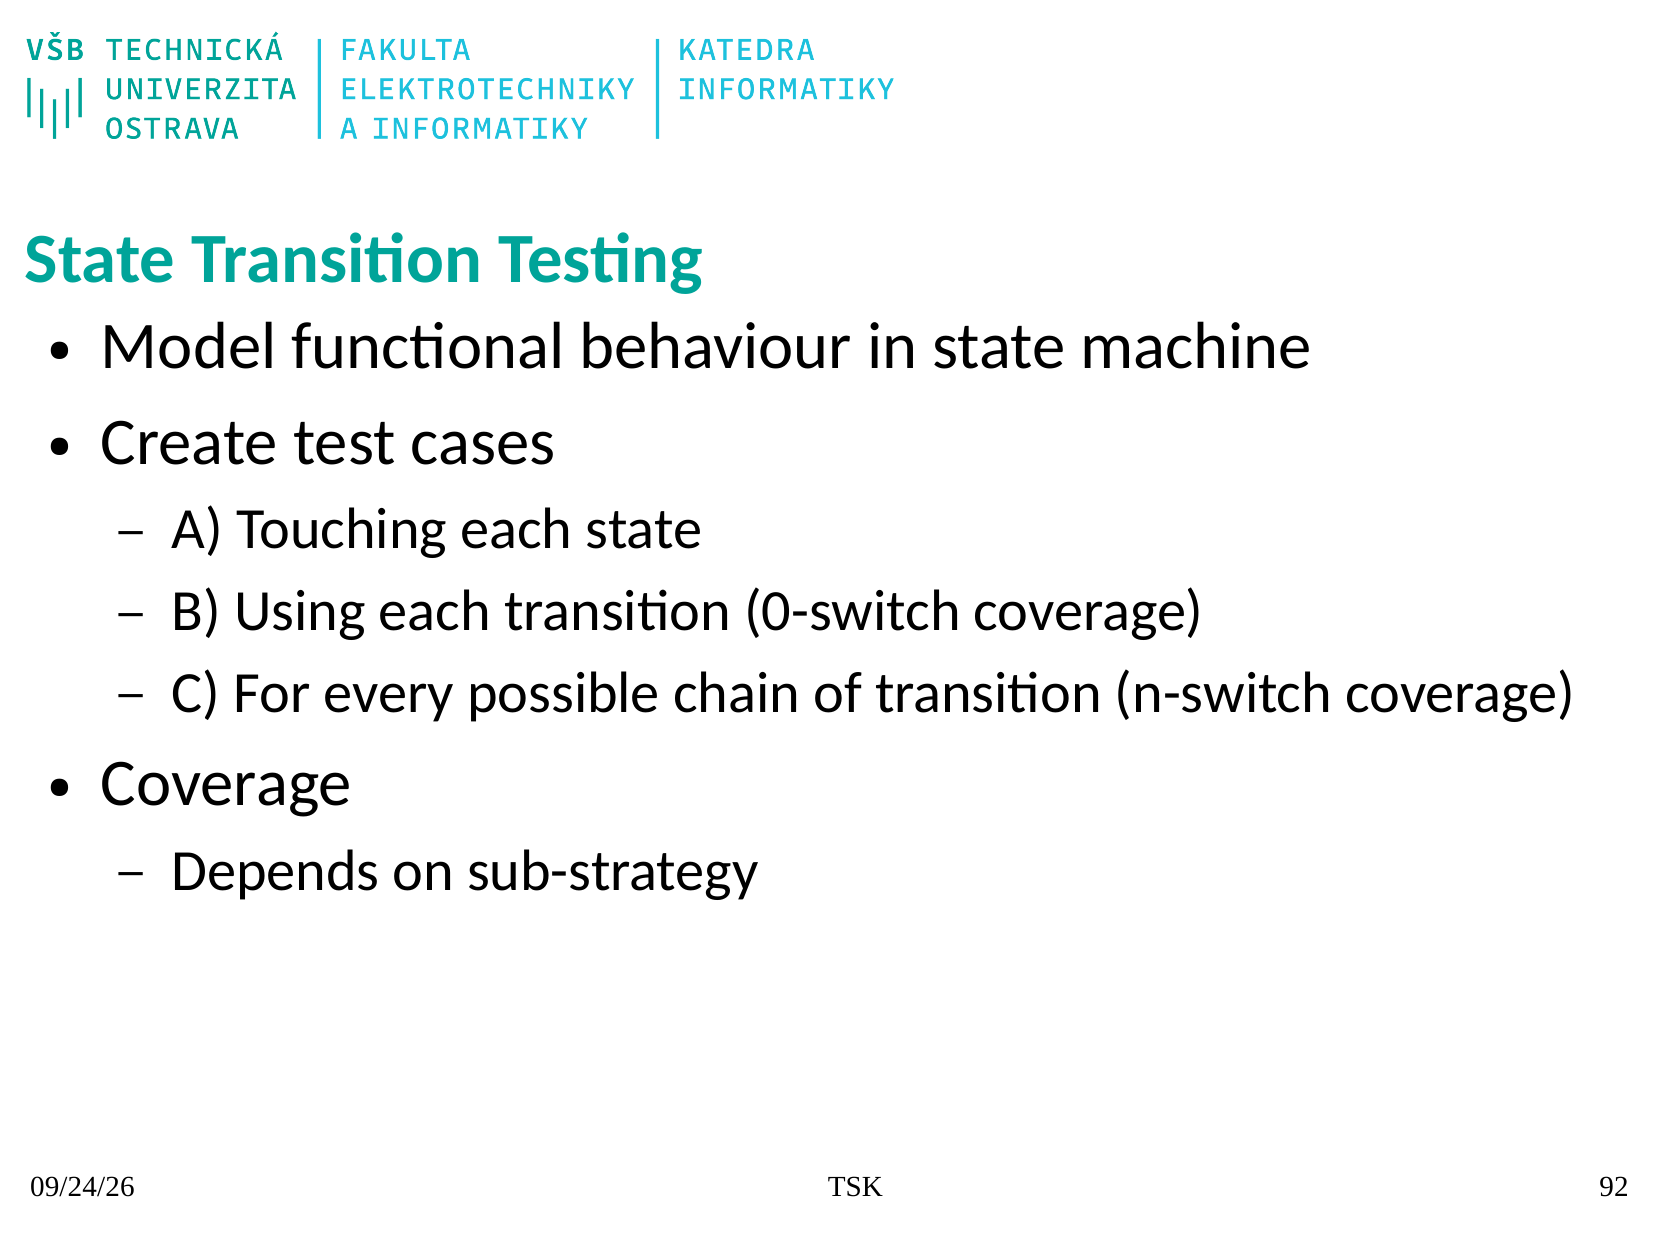

# State Transition Testing
Model functional behaviour in state machine
Create test cases
A) Touching each state
B) Using each transition (0-switch coverage)
C) For every possible chain of transition (n-switch coverage)
Coverage
Depends on sub-strategy
TSK
92